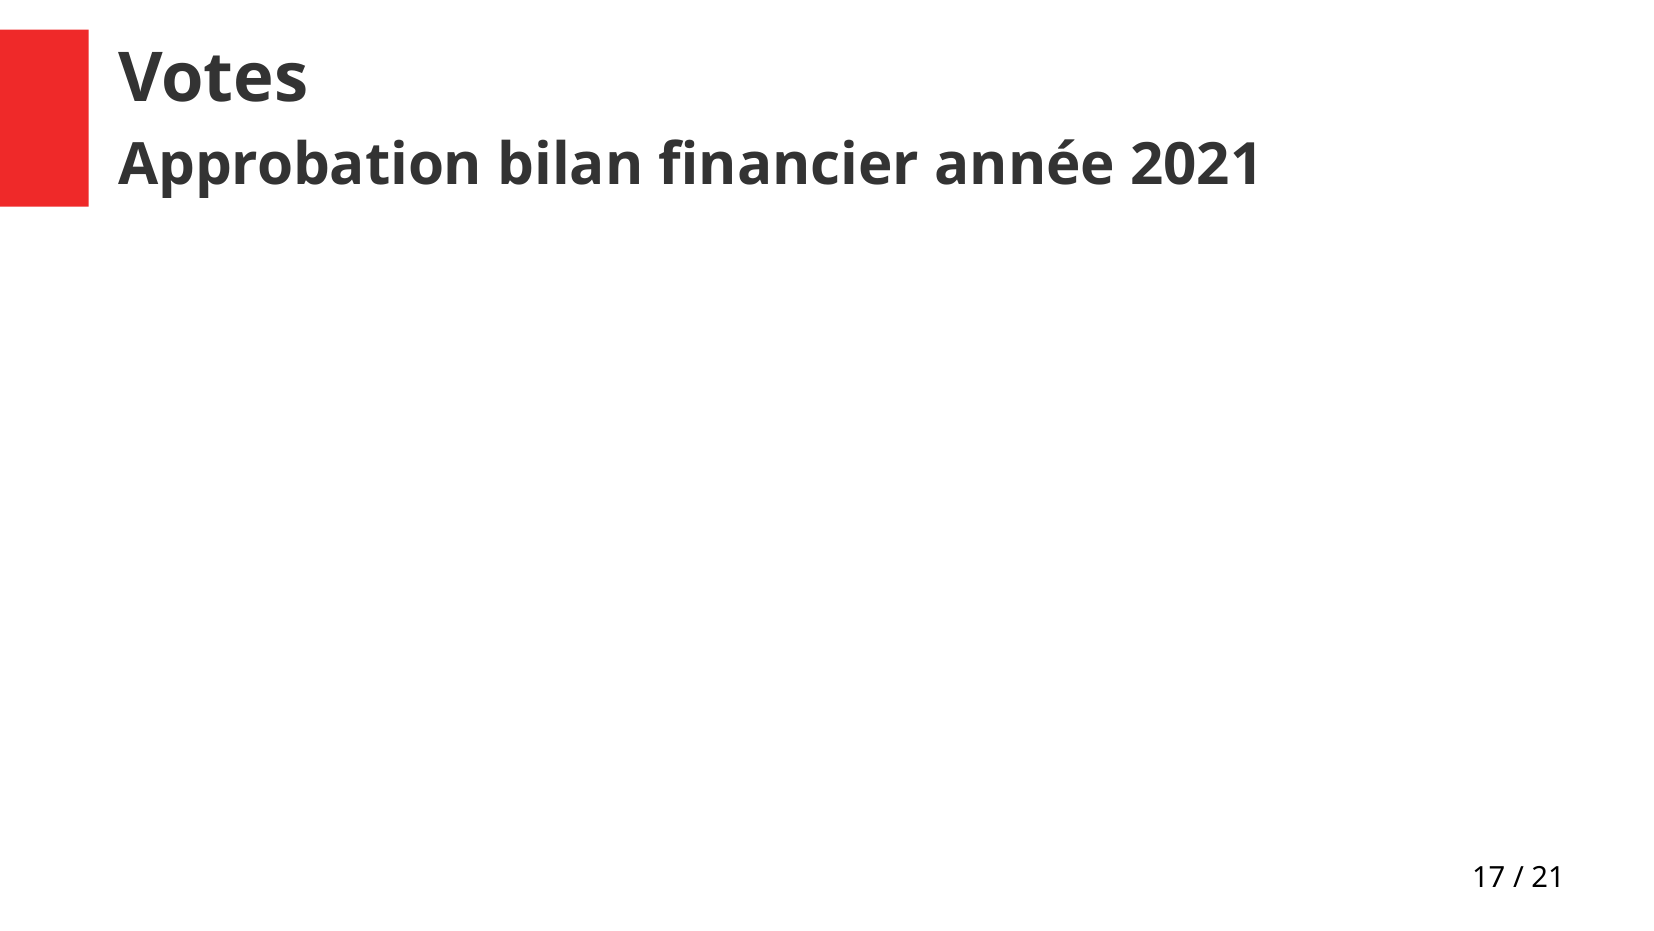

# Votes Approbation bilan financier année 2021
17